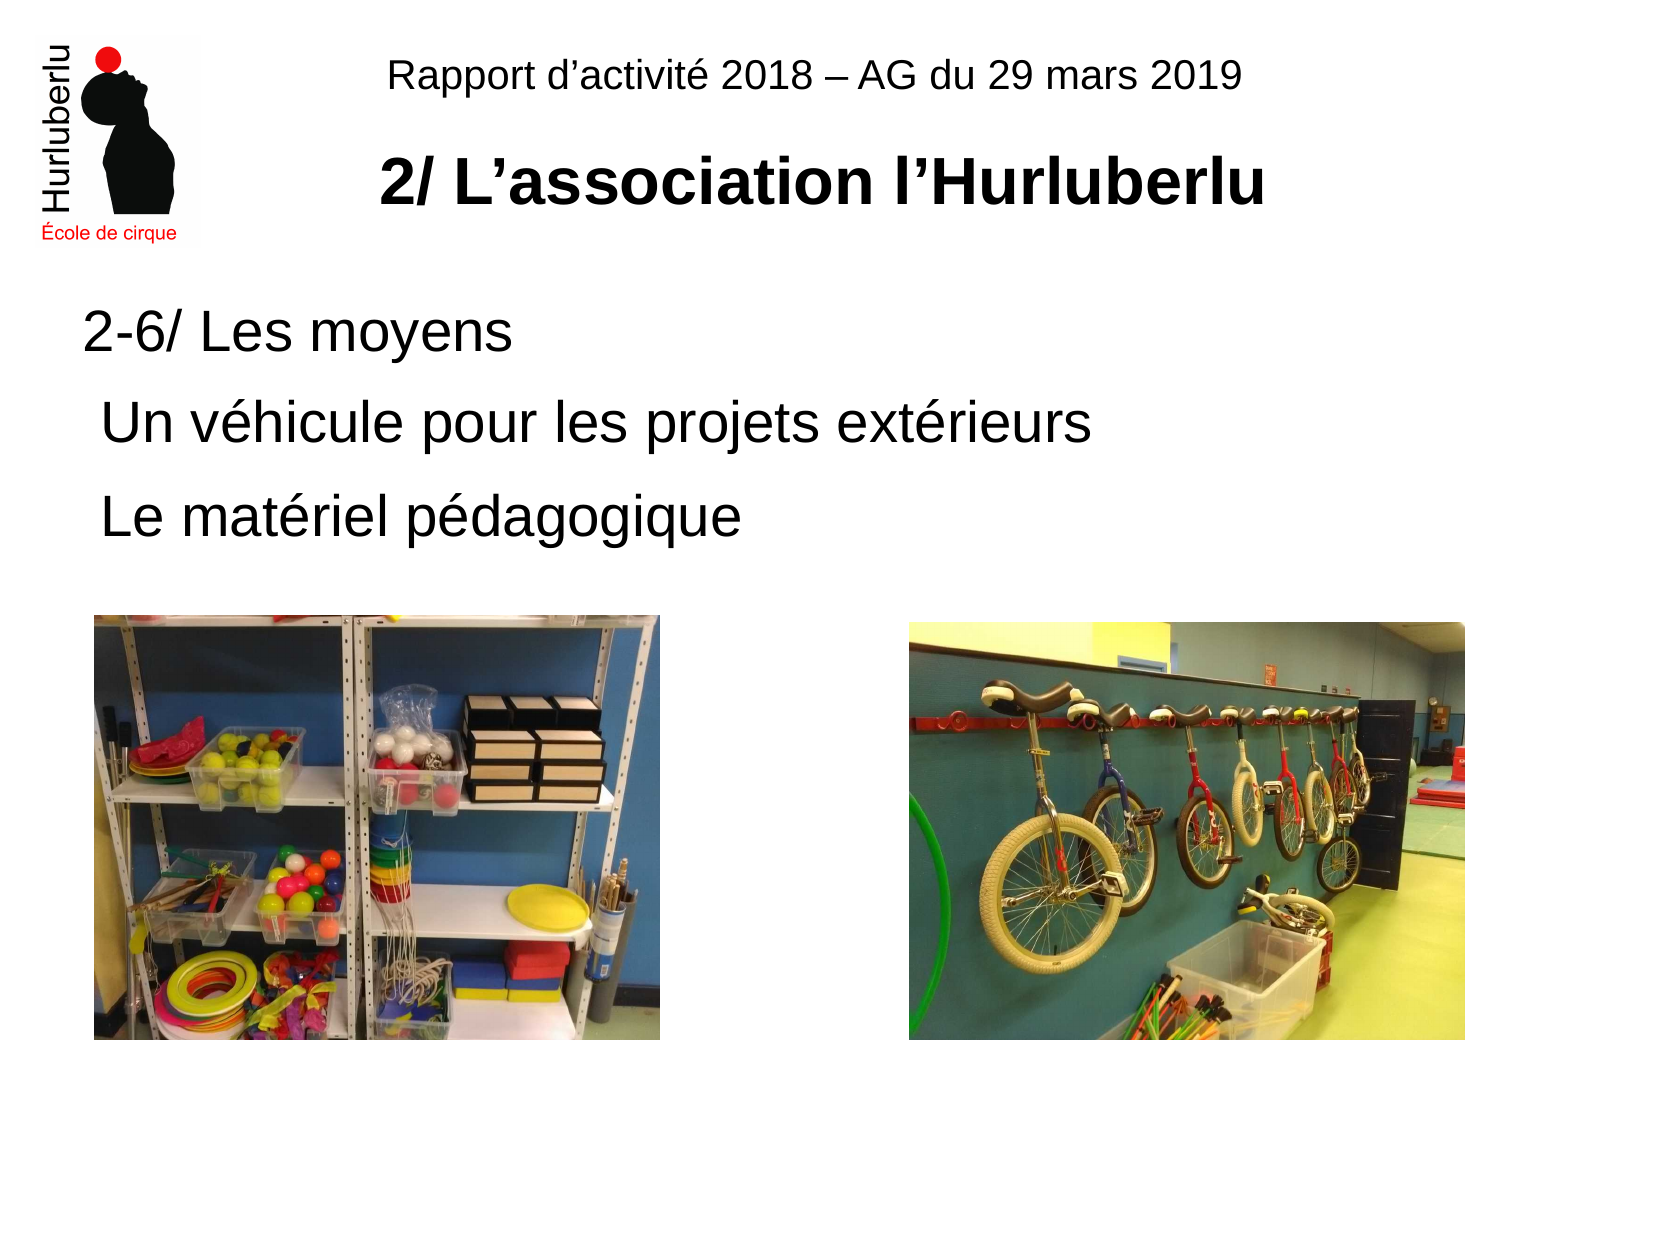

# Rapport d’activité 2018 – AG du 29 mars 2019 2/ L’association l’Hurluberlu
2-6/ Les moyens
Un véhicule pour les projets extérieurs
Le matériel pédagogique